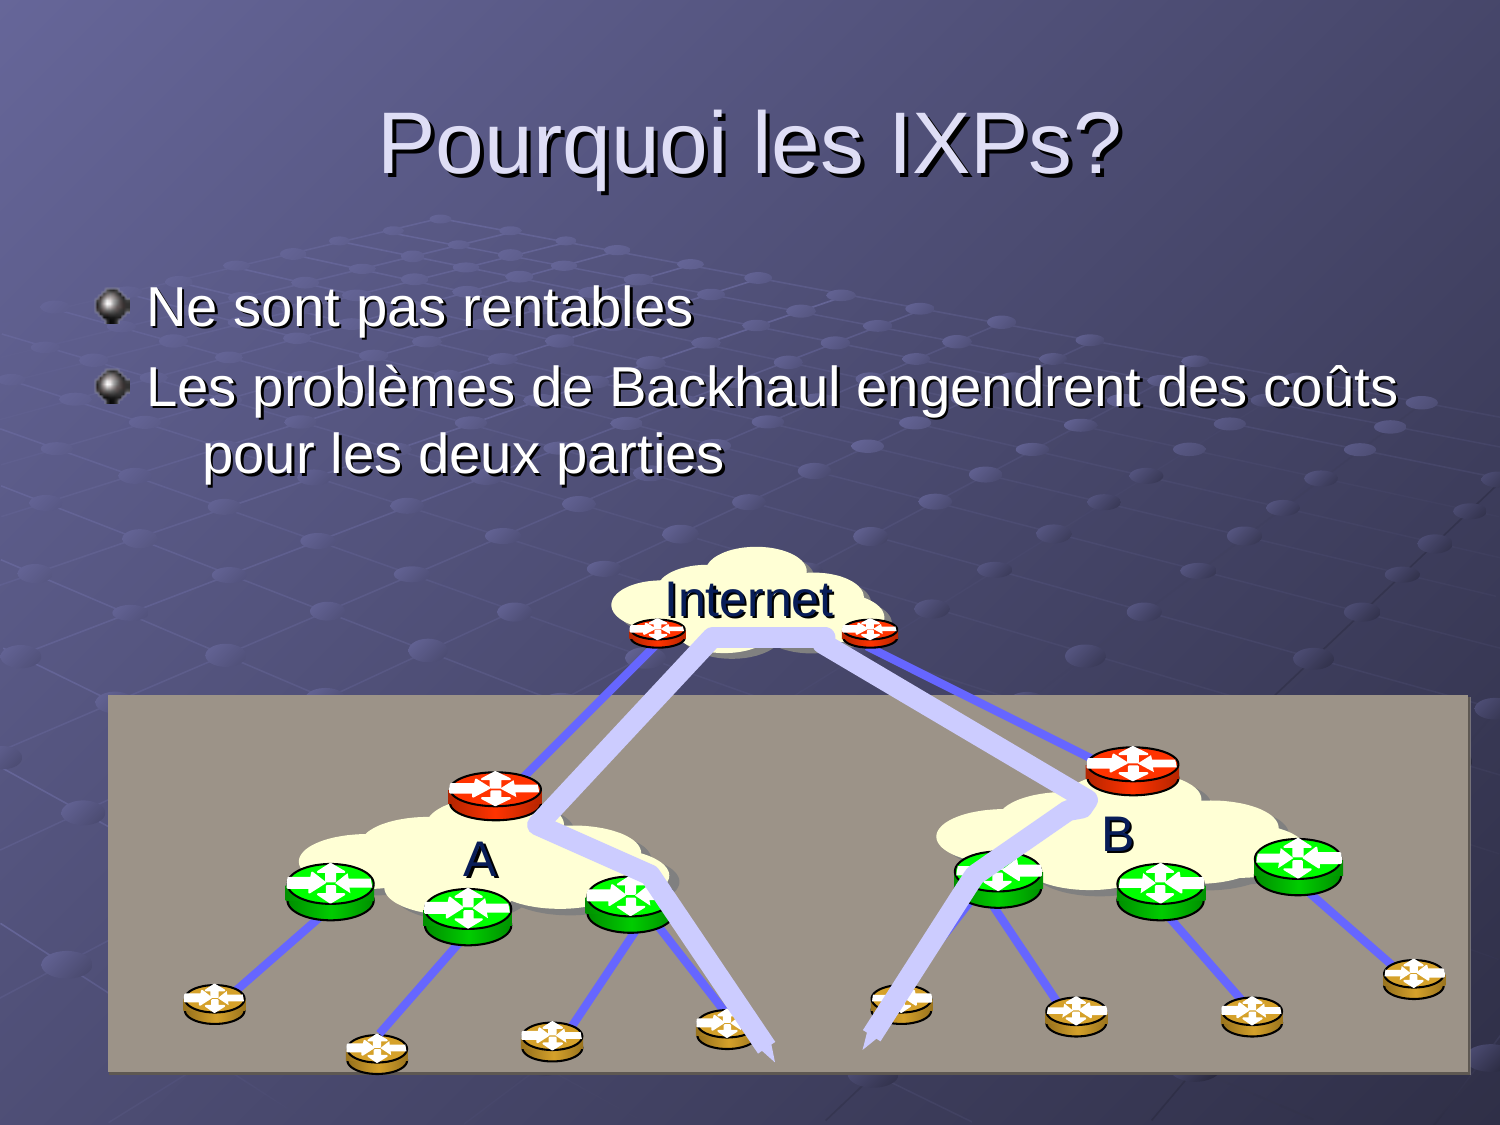

# Pourquoi les IXPs?
Ne sont pas rentables
Les problèmes de Backhaul engendrent des coûts pour les deux parties
Internet
B
A